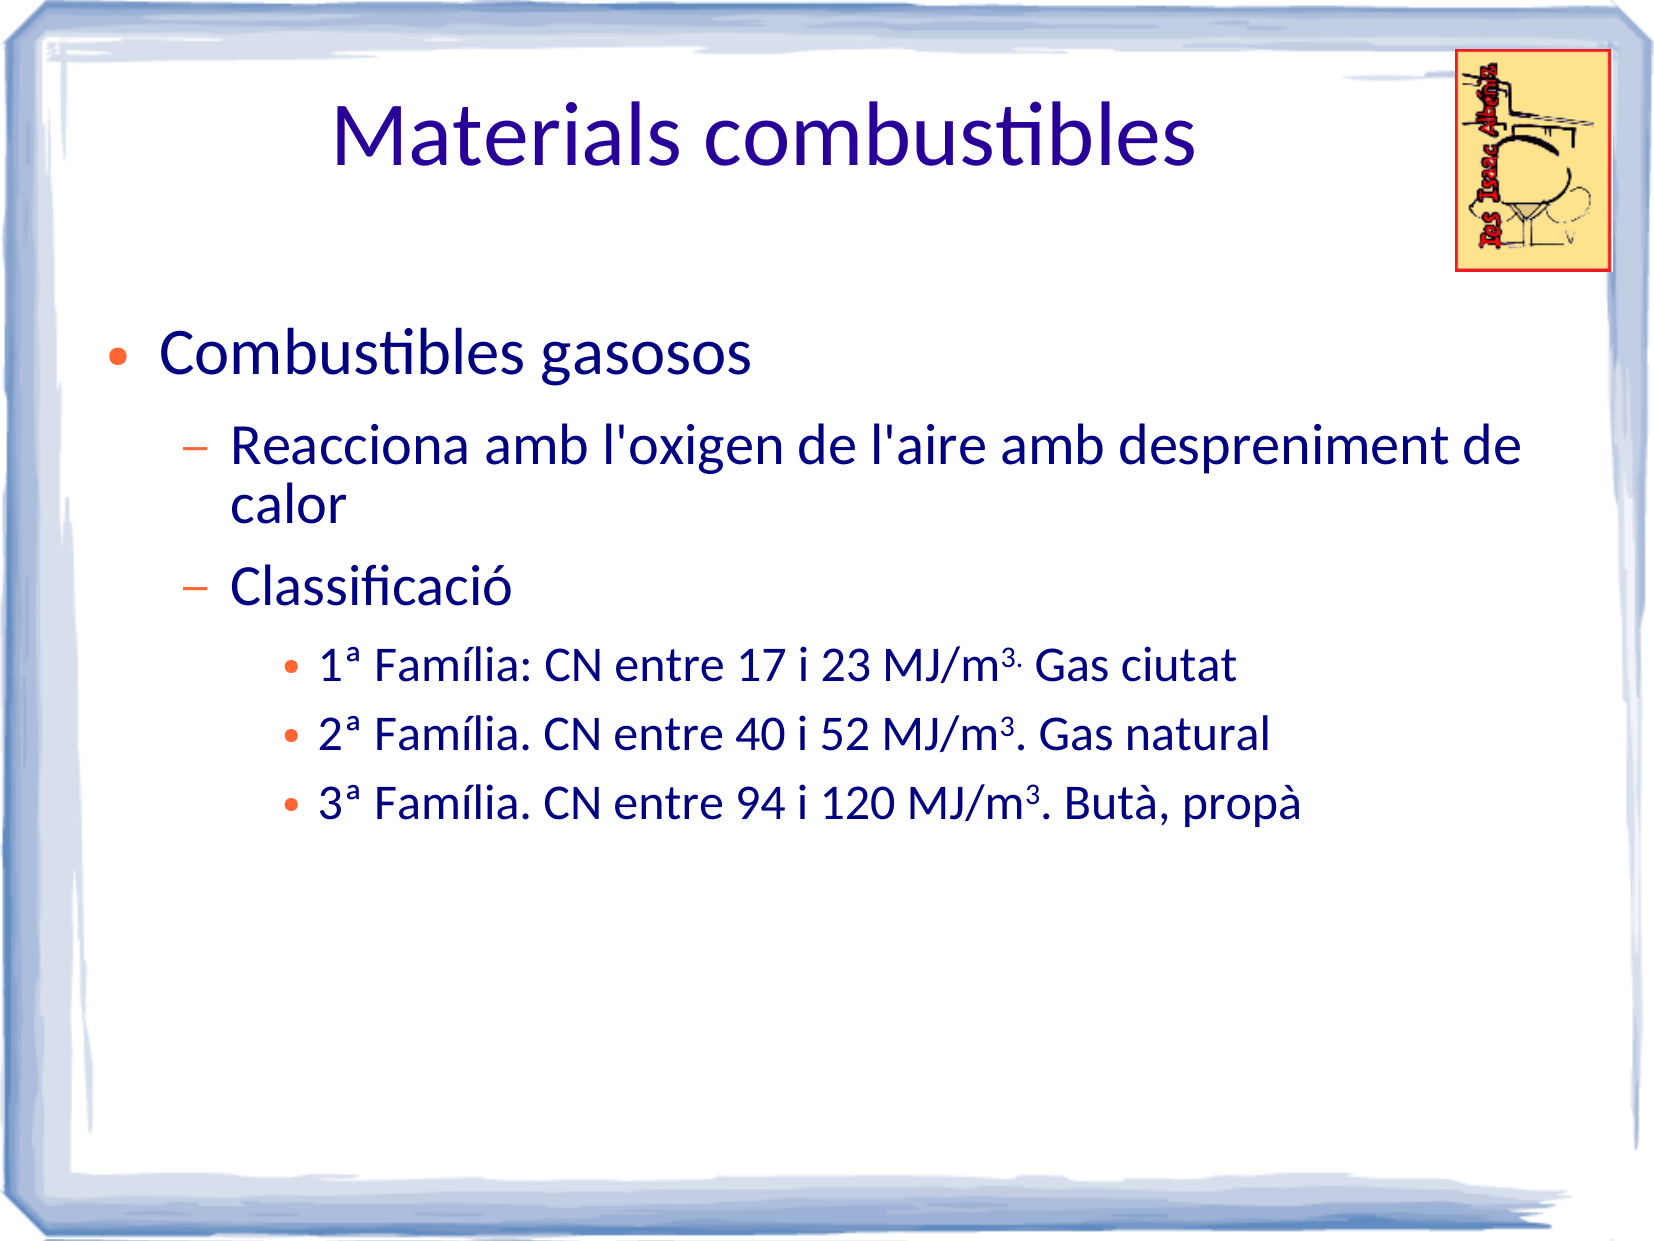

# Materials combustibles
Combustibles gasosos
Reacciona amb l'oxigen de l'aire amb despreniment de calor
Classificació
1ª Família: CN entre 17 i 23 MJ/m3. Gas ciutat
2ª Família. CN entre 40 i 52 MJ/m3. Gas natural
3ª Família. CN entre 94 i 120 MJ/m3. Butà, propà